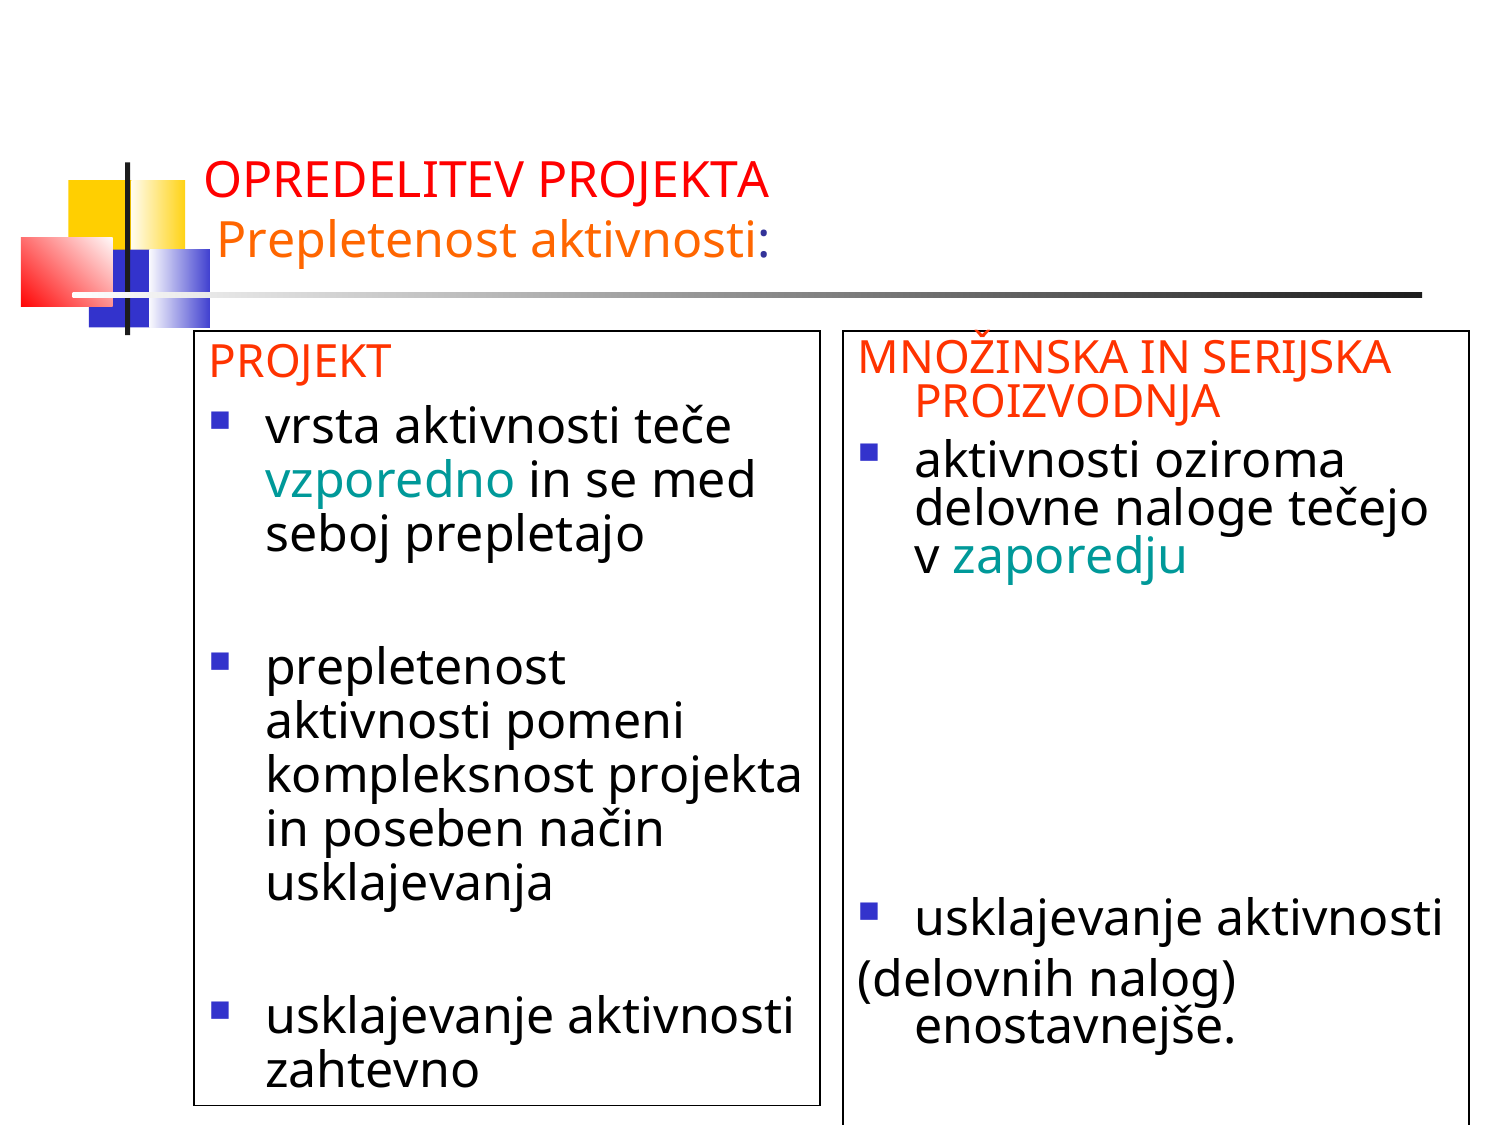

# OPREDELITEV PROJEKTA Prepletenost aktivnosti:
PROJEKT
vrsta aktivnosti teče vzporedno in se med seboj prepletajo
prepletenost aktivnosti pomeni kompleksnost projekta in poseben način usklajevanja
usklajevanje aktivnosti zahtevno
MNOŽINSKA IN SERIJSKA PROIZVODNJA
aktivnosti oziroma delovne naloge tečejo v zaporedju
usklajevanje aktivnosti
(delovnih nalog) enostavnejše.